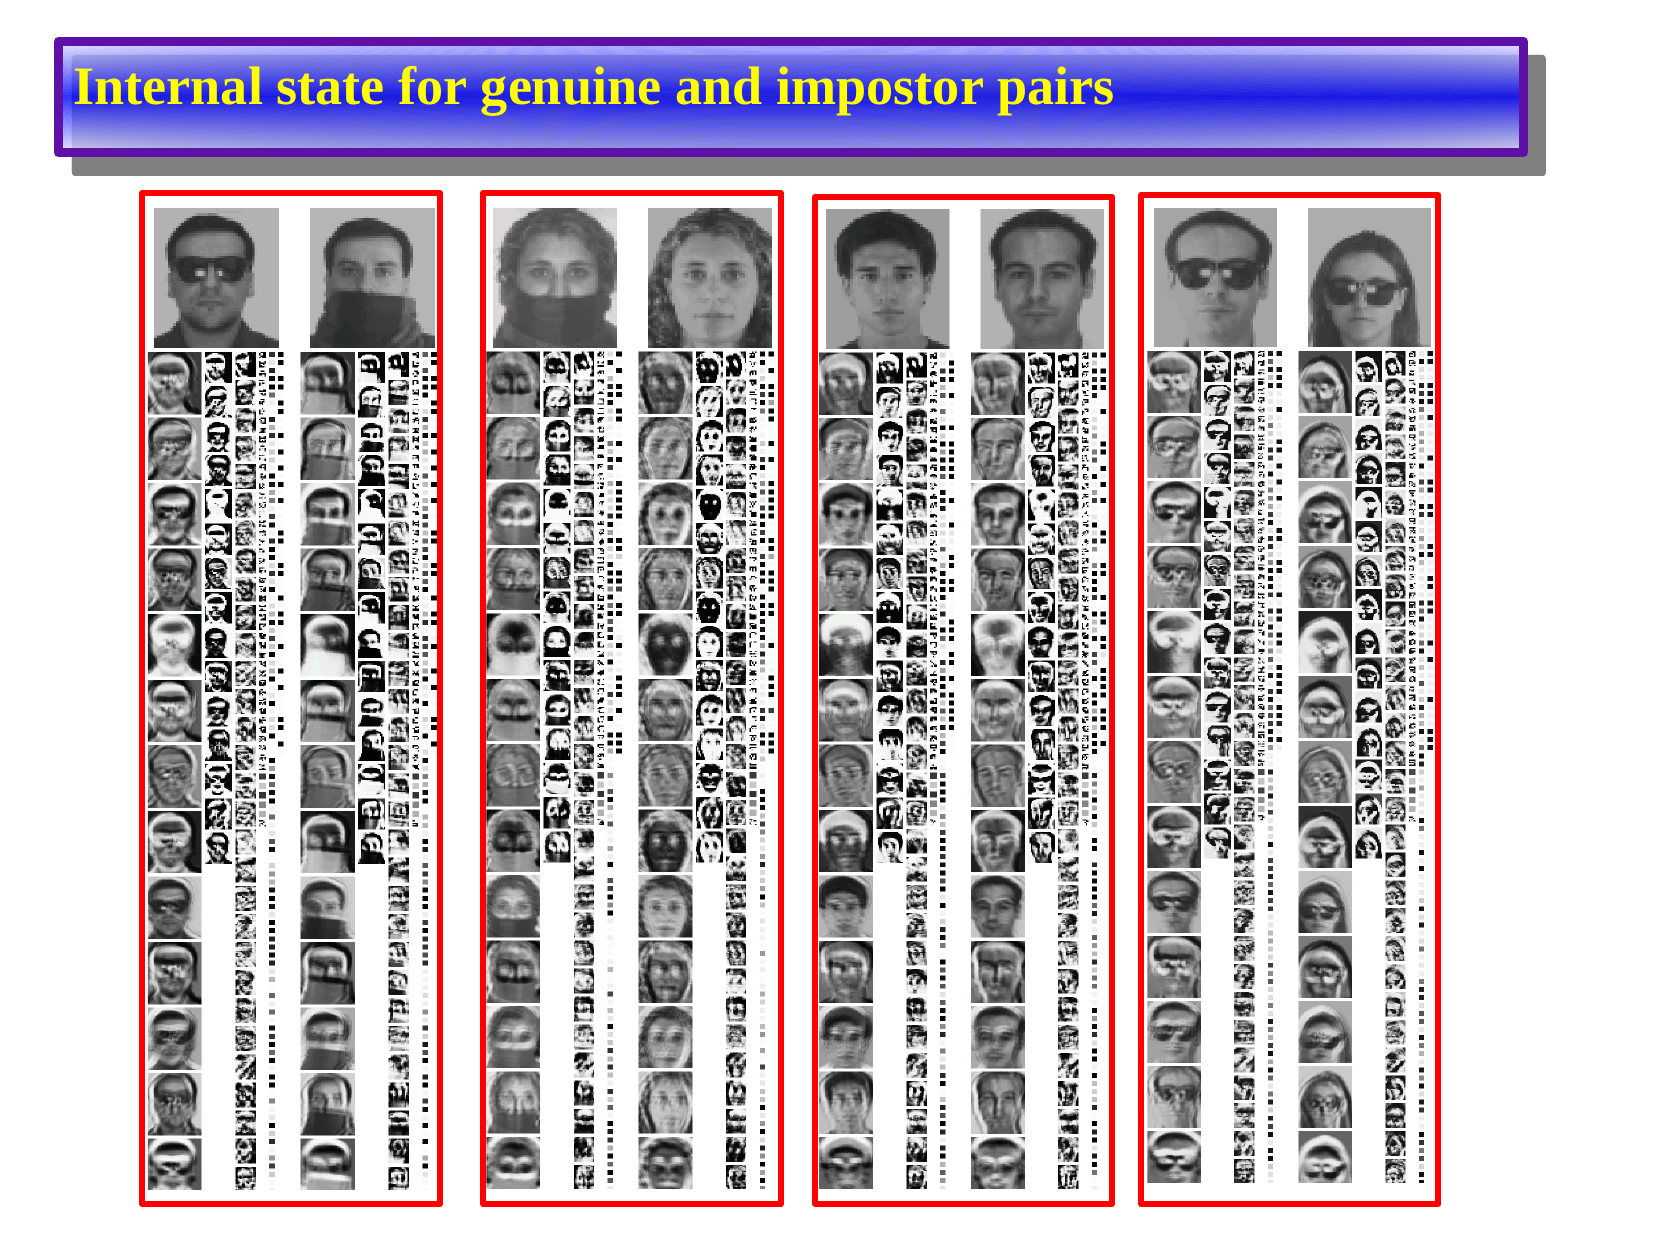

Internal state for genuine and impostor pairs